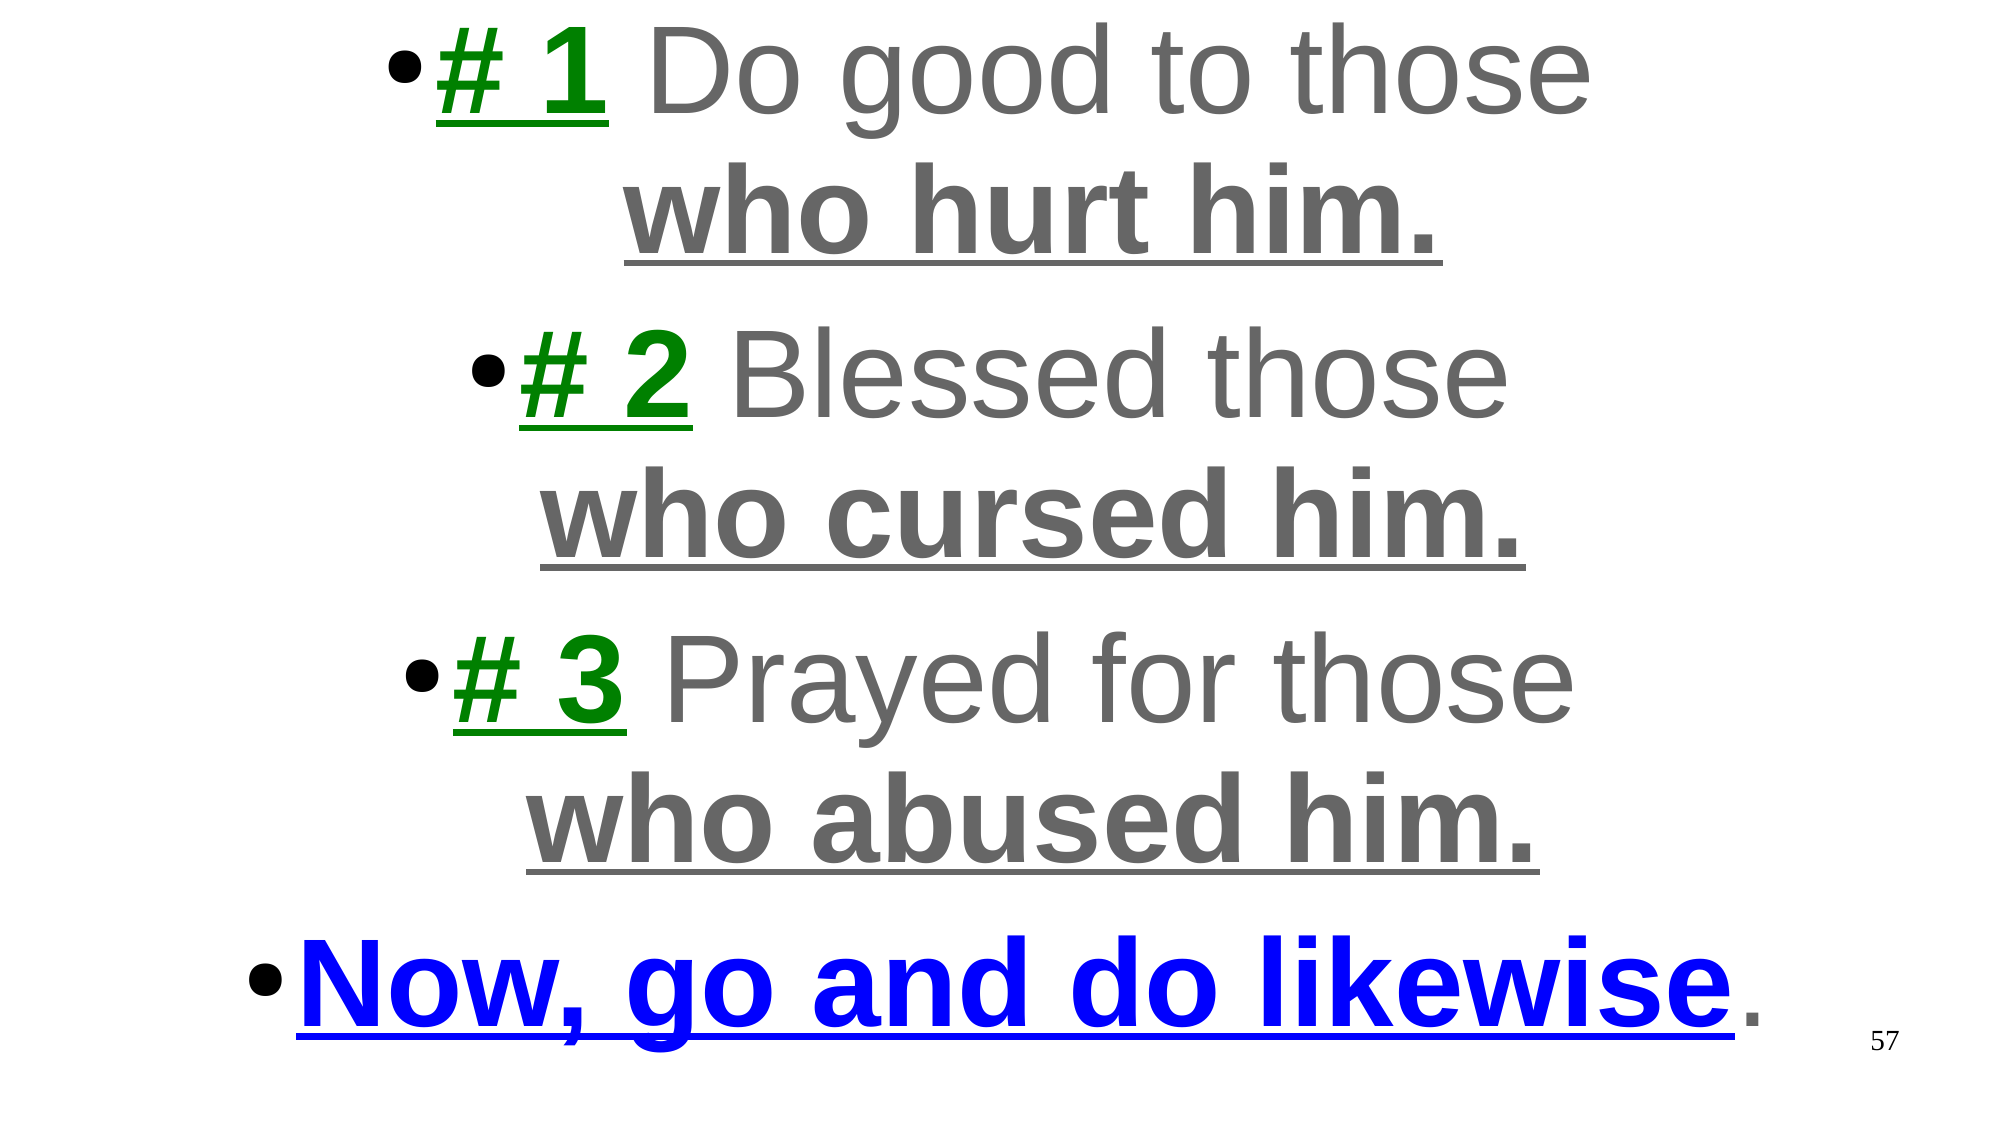

# # 1 Do good to those who hurt him.
# 2 Blessed those who cursed him.
# 3 Prayed for those who abused him.
Now, go and do likewise.
57